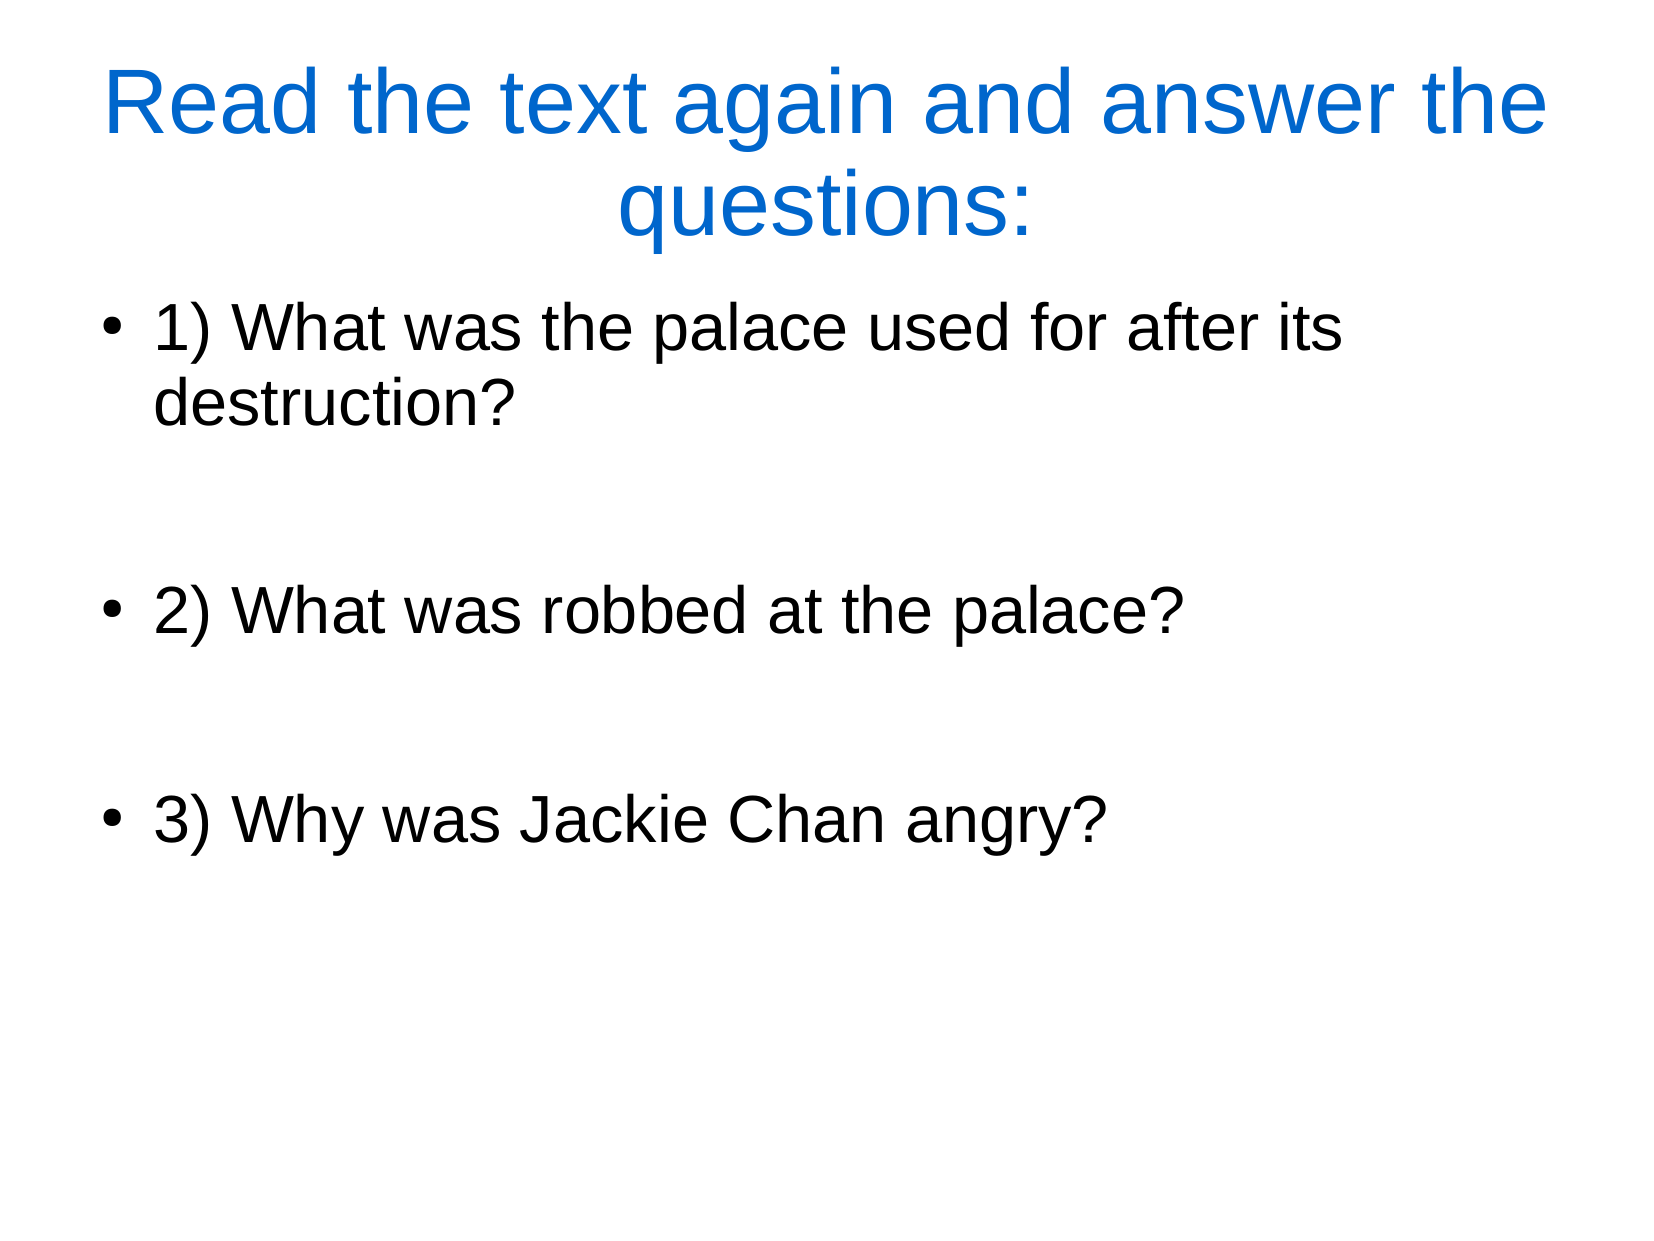

# Read the text again and answer the questions:
1) What was the palace used for after its destruction?
2) What was robbed at the palace?
3) Why was Jackie Chan angry?